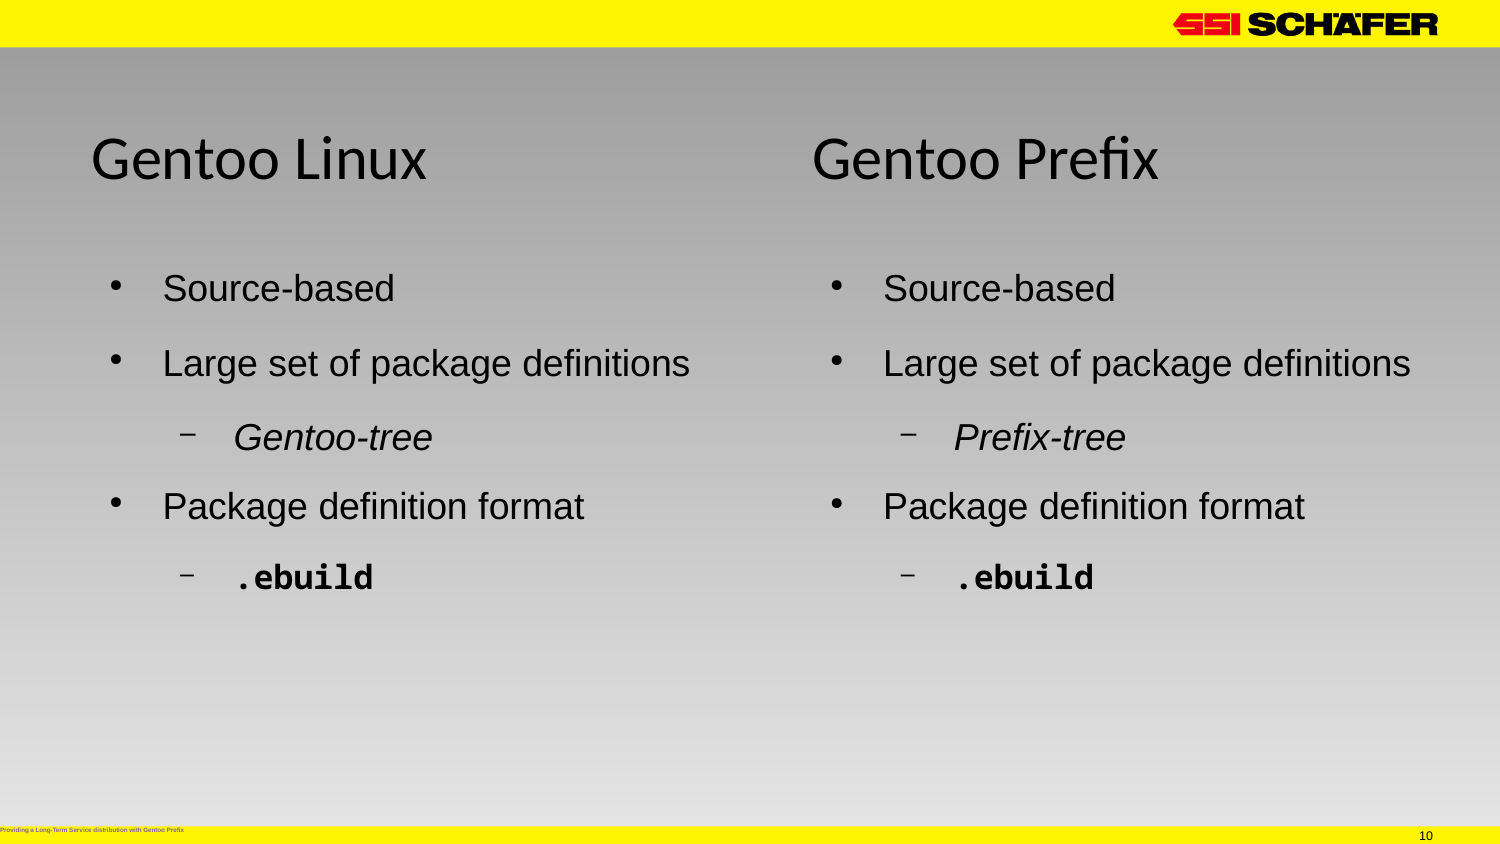

# Gentoo Linux
Gentoo Prefix
Source-based
Large set of package definitions
Gentoo-tree
Package definition format
.ebuild
Source-based
Large set of package definitions
Prefix-tree
Package definition format
.ebuild
© 2015 SSI Schäfer